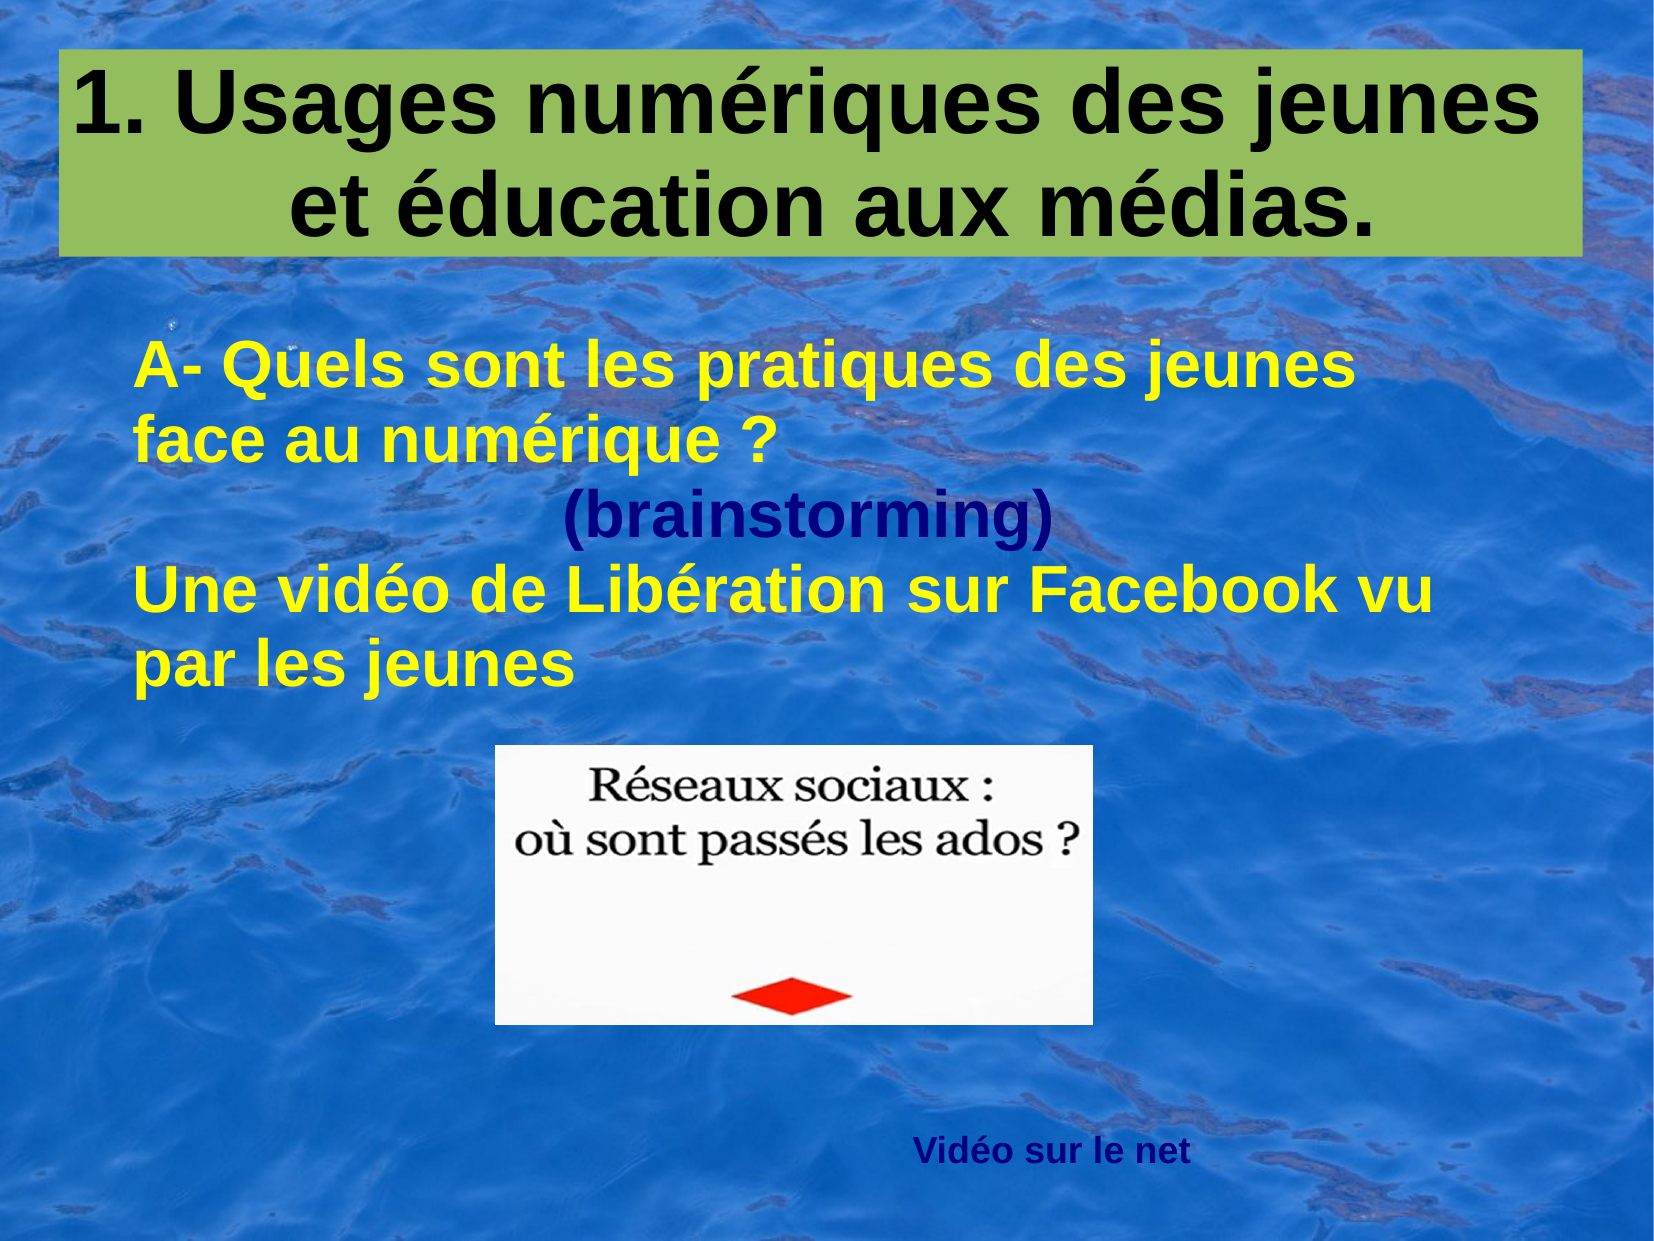

# 1. Usages numériques des jeunes et éducation aux médias.
A- Quels sont les pratiques des jeunes face au numérique ?
(brainstorming)
Une vidéo de Libération sur Facebook vu par les jeunes
Vidéo sur le net